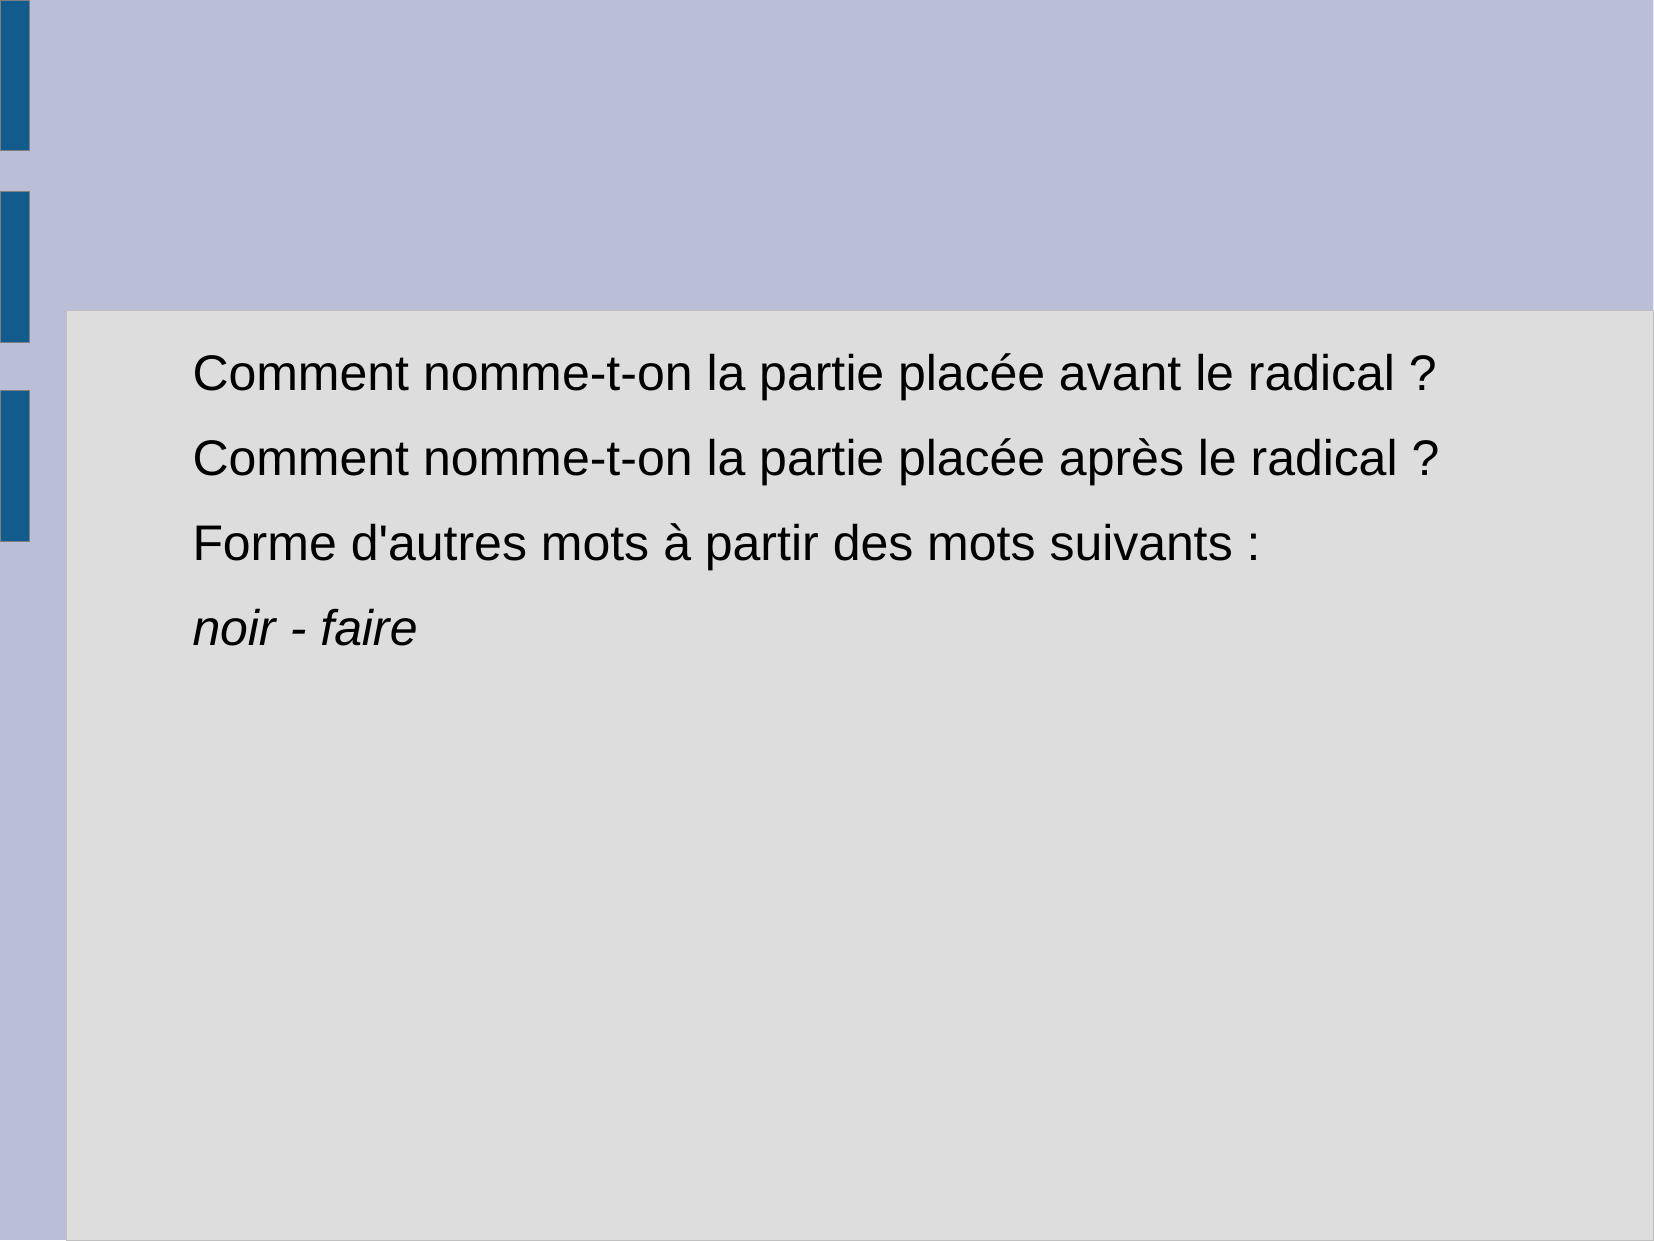

# Comment nomme-t-on la partie placée avant le radical ?
Comment nomme-t-on la partie placée après le radical ?
Forme d'autres mots à partir des mots suivants :
noir - faire